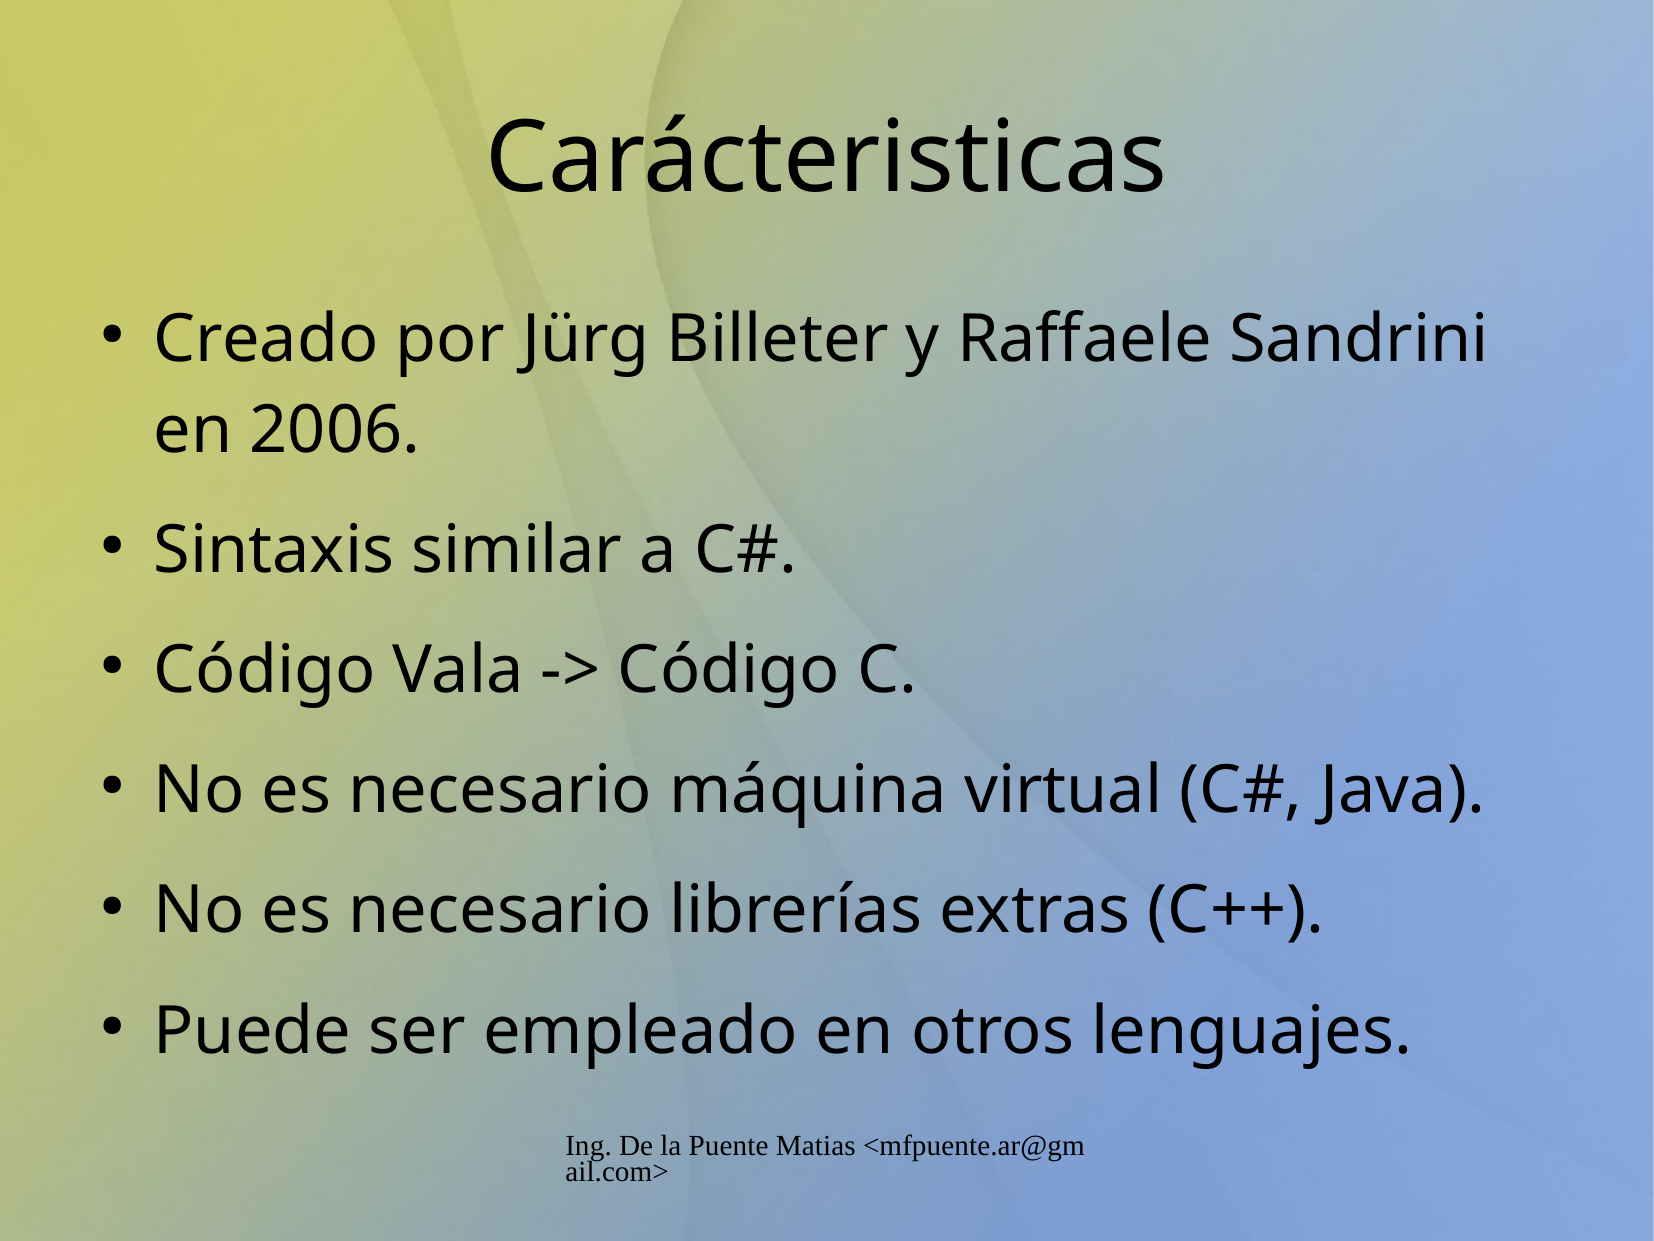

# Carácteristicas
Creado por Jürg Billeter y Raffaele Sandrini en 2006.
Sintaxis similar a C#.
Código Vala -> Código C.
No es necesario máquina virtual (C#, Java).
No es necesario librerías extras (C++).
Puede ser empleado en otros lenguajes.
Ing. De la Puente Matias <mfpuente.ar@gmail.com>